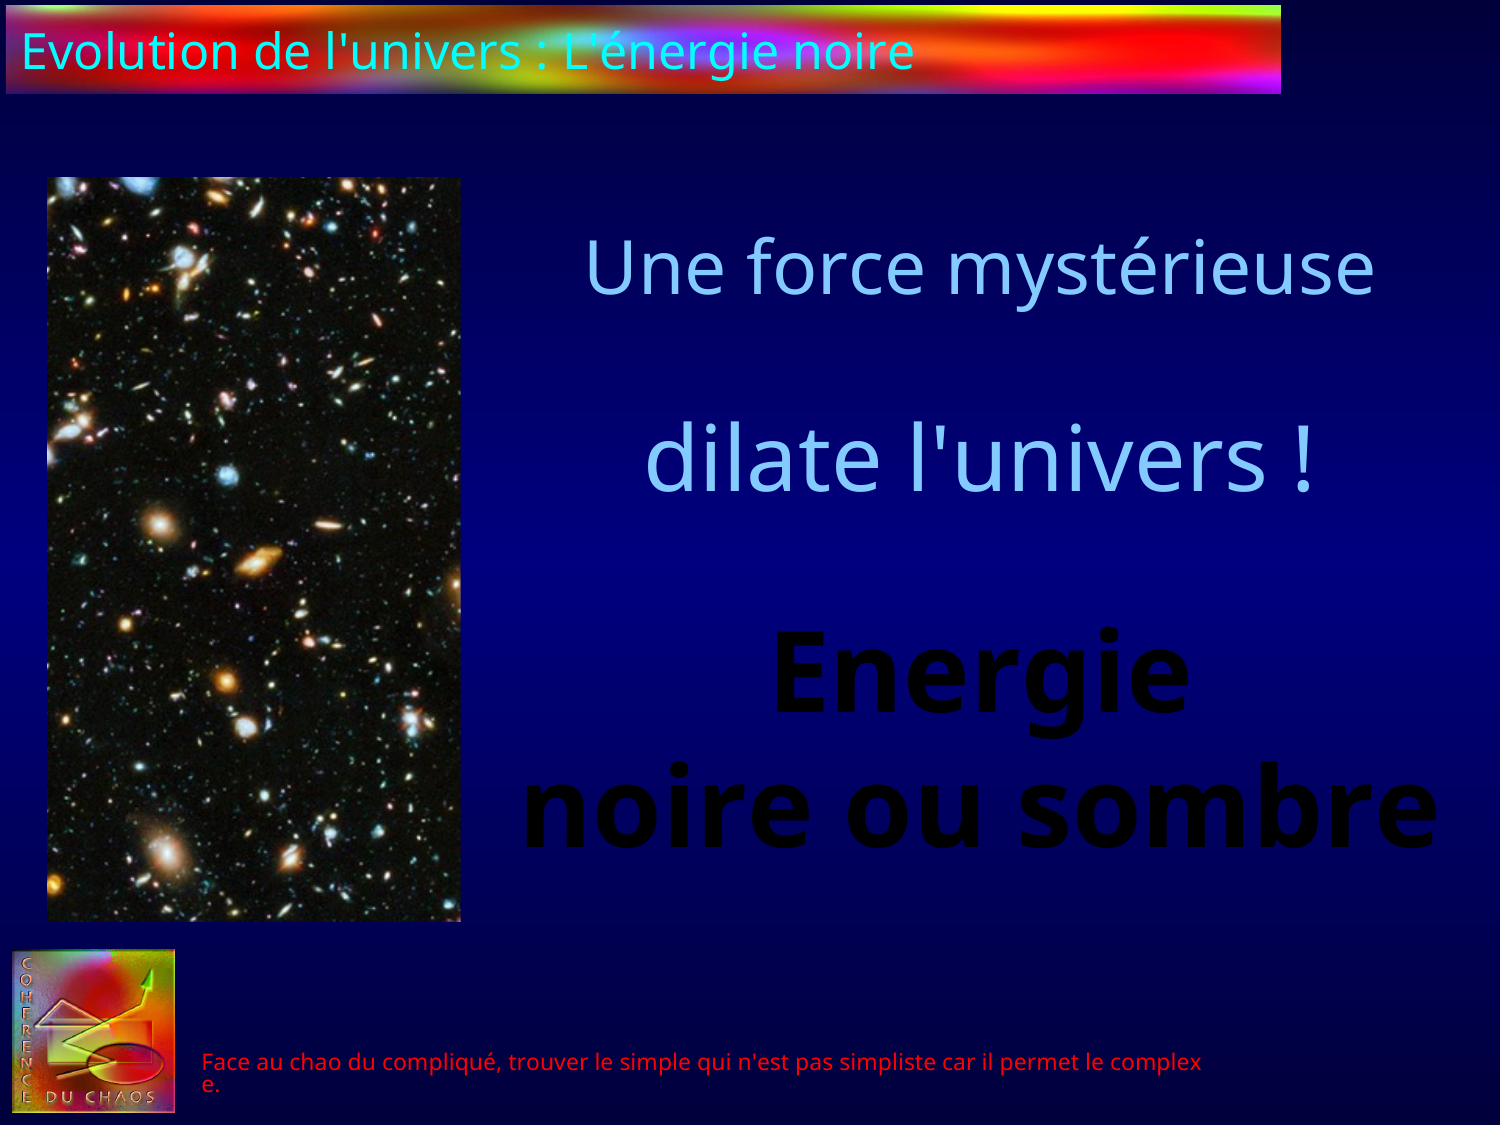

#
Evolution de l'univers : L'énergie noire
Une force mystérieuse
dilate l'univers !
Energie
noire ou sombre
Face au chao du compliqué, trouver le simple qui n'est pas simpliste car il permet le complexe.